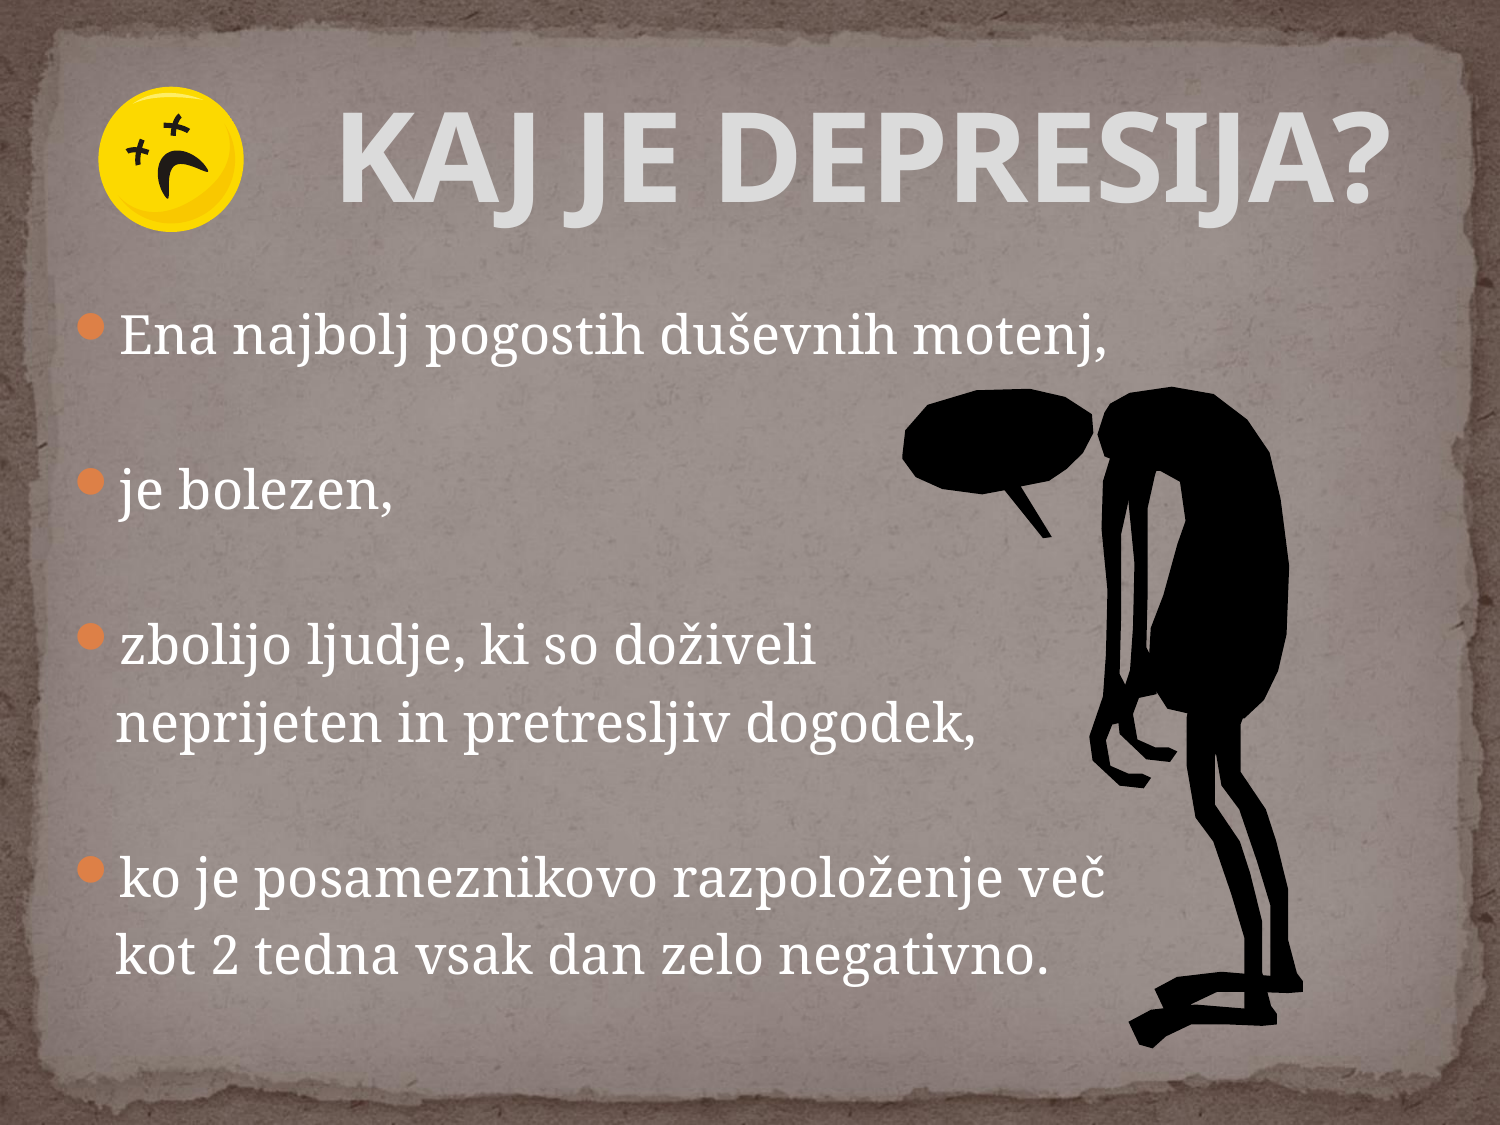

KAJ JE DEPRESIJA?
# Ena najbolj pogostih duševnih motenj,
je bolezen,
zbolijo ljudje, ki so doživeli
 neprijeten in pretresljiv dogodek,
ko je posameznikovo razpoloženje več
 kot 2 tedna vsak dan zelo negativno.